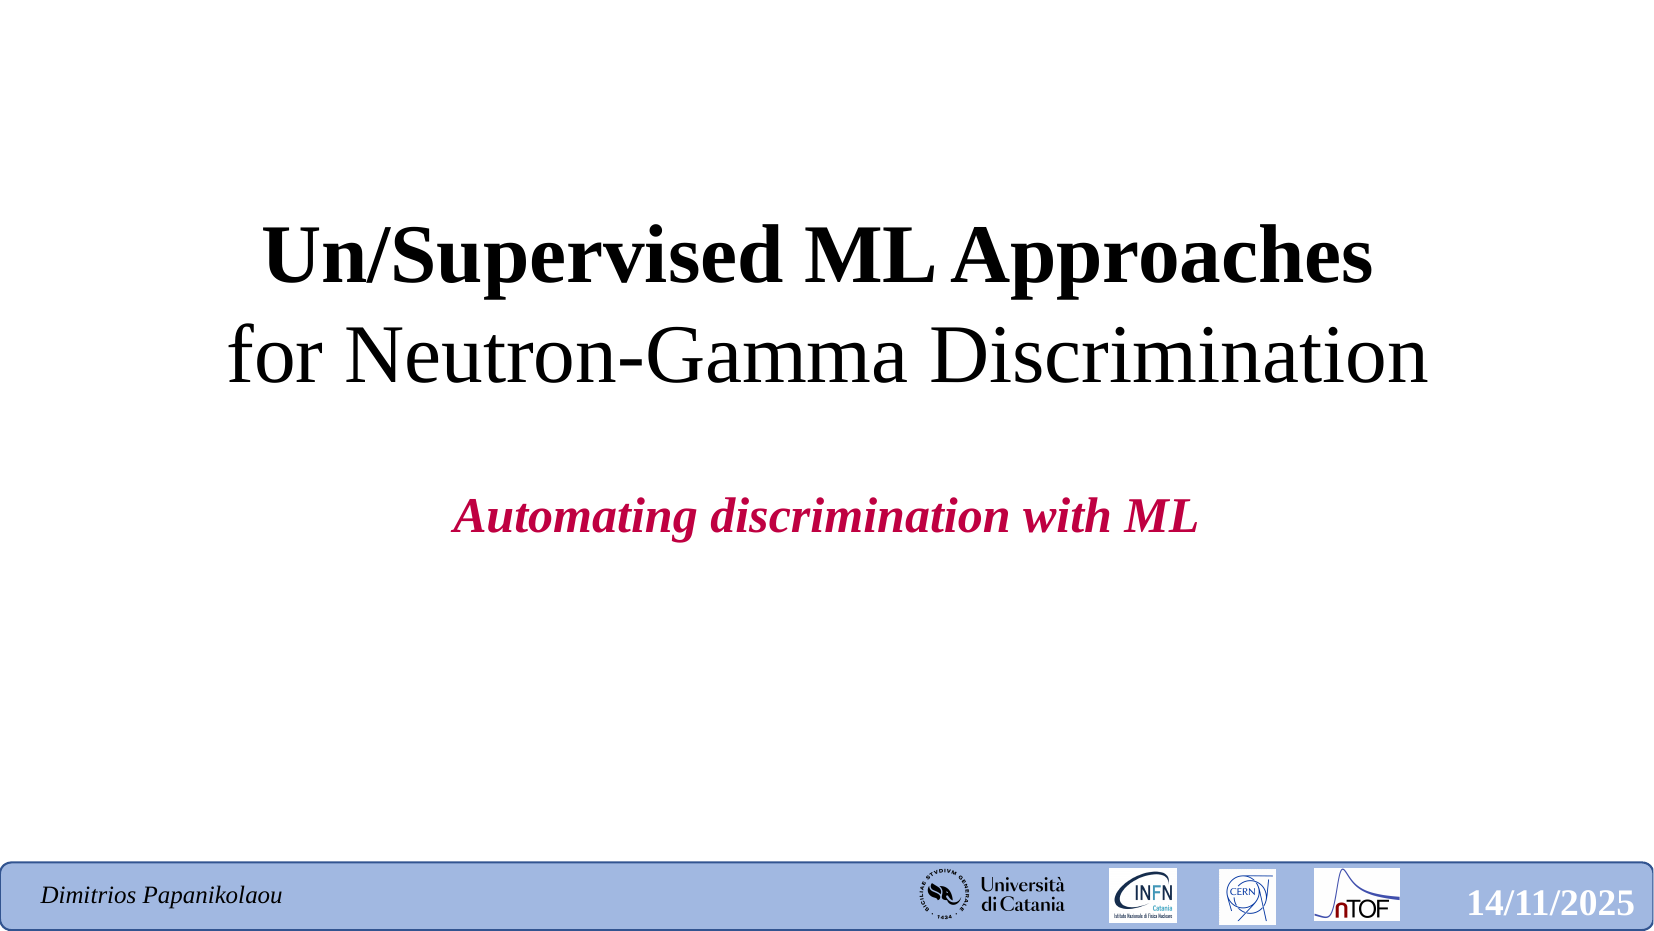

# Un/Supervised ML Approaches for Neutron-Gamma Discrimination
Automating discrimination with ML
14/11/2025
Dimitrios Papanikolaou